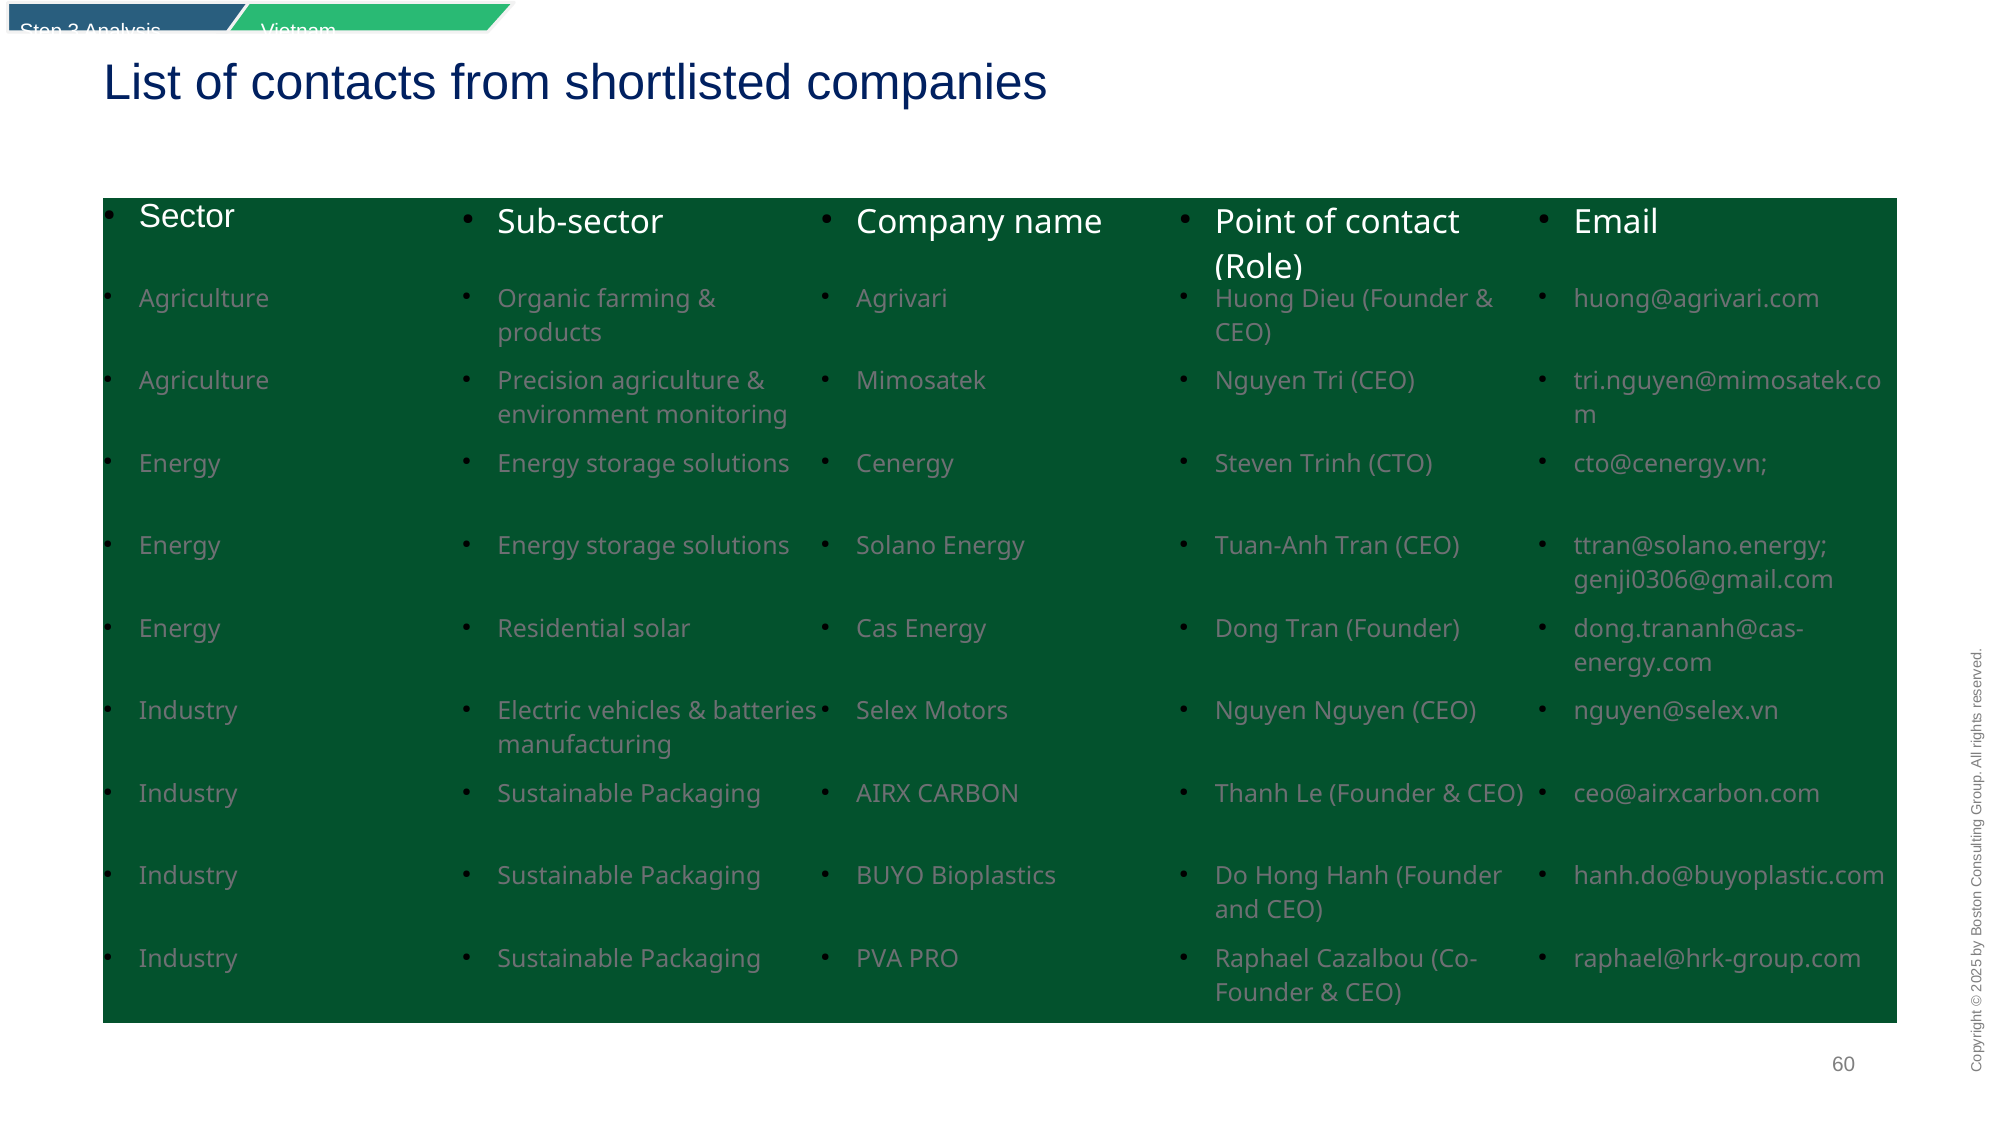

Step 3 Analysis
Vietnam
# List of contacts from shortlisted companies
| Sector | Sub-sector | Company name | Point of contact (Role) | Email |
| --- | --- | --- | --- | --- |
| Agriculture | Organic farming & products | Agrivari | Huong Dieu (Founder & CEO) | huong@agrivari.com |
| Agriculture | Precision agriculture & environment monitoring | Mimosatek | Nguyen Tri (CEO) | tri.nguyen@mimosatek.com |
| Energy | Energy storage solutions | Cenergy | Steven Trinh (CTO) | cto@cenergy.vn; |
| Energy | Energy storage solutions | Solano Energy | Tuan-Anh Tran (CEO) | ttran@solano.energy; genji0306@gmail.com |
| Energy | Residential solar | Cas Energy | Dong Tran (Founder) | dong.trananh@cas-energy.com |
| Industry | Electric vehicles & batteries manufacturing | Selex Motors | Nguyen Nguyen (CEO) | nguyen@selex.vn |
| Industry | Sustainable Packaging | AIRX CARBON | Thanh Le (Founder & CEO) | ceo@airxcarbon.com |
| Industry | Sustainable Packaging | BUYO Bioplastics | Do Hong Hanh (Founder and CEO) | hanh.do@buyoplastic.com |
| Industry | Sustainable Packaging | PVA PRO | Raphael Cazalbou (Co-Founder & CEO) | raphael@hrk-group.com |